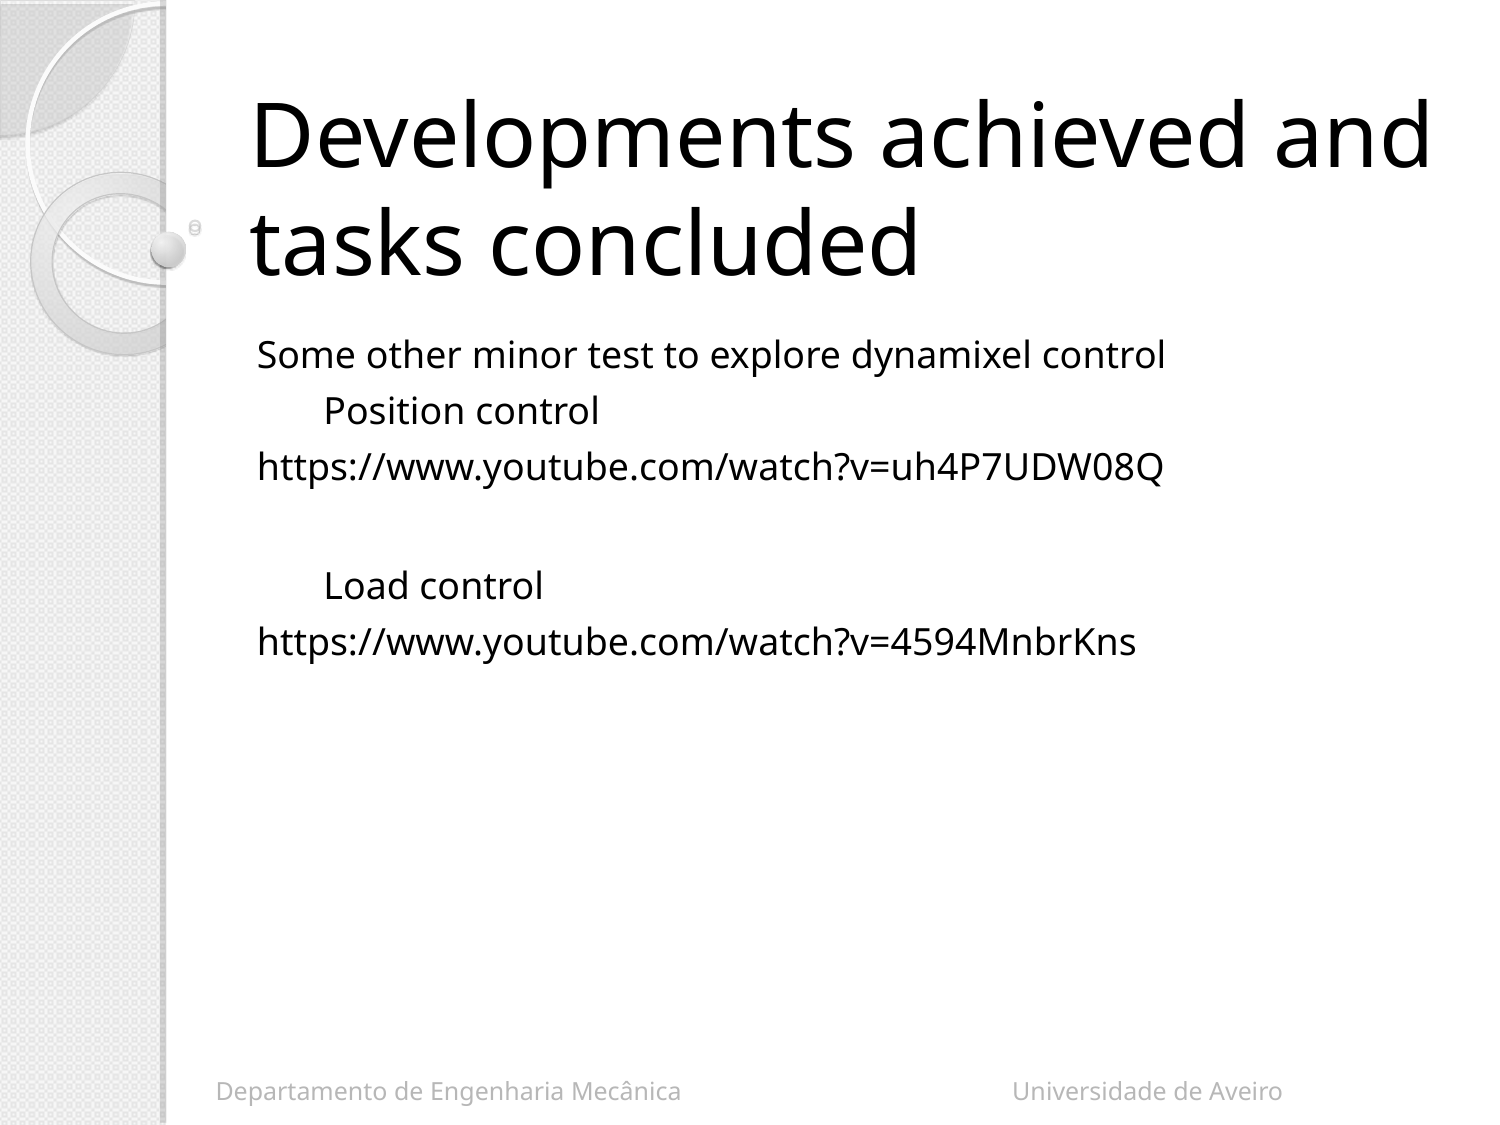

# Developments achieved and tasks concluded
Some other minor test to explore dynamixel control
		 	Position control
https://www.youtube.com/watch?v=uh4P7UDW08Q
	 	Load control
https://www.youtube.com/watch?v=4594MnbrKns
Departamento de Engenharia Mecânica Universidade de Aveiro